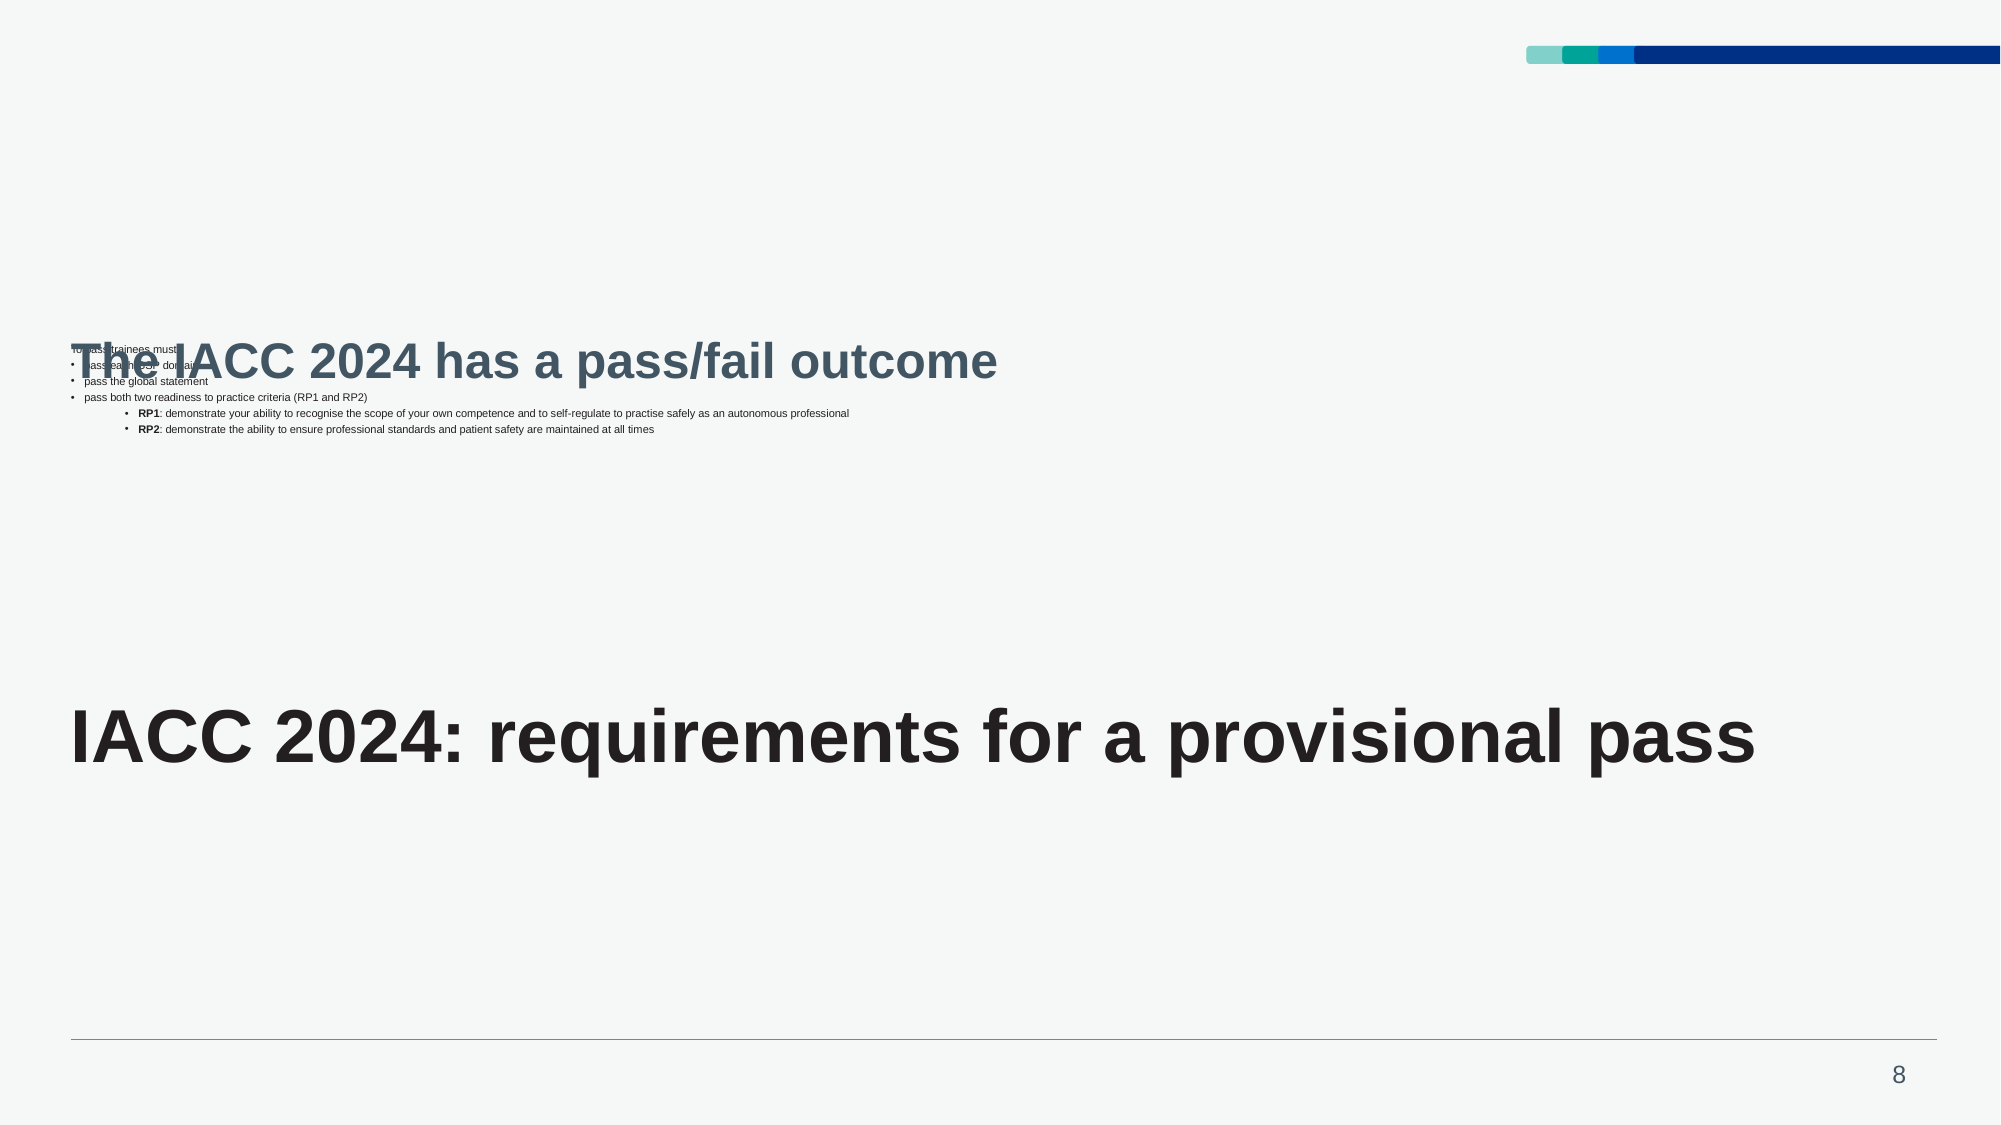

# To pass trainees must:
pass each GSP domain
pass the global statement
pass both two readiness to practice criteria (RP1 and RP2)
RP1: demonstrate your ability to recognise the scope of your own competence and to self-regulate to practise safely as an autonomous professional
RP2: demonstrate the ability to ensure professional standards and patient safety are maintained at all times
The IACC 2024 has a pass/fail outcome
IACC 2024: requirements for a provisional pass